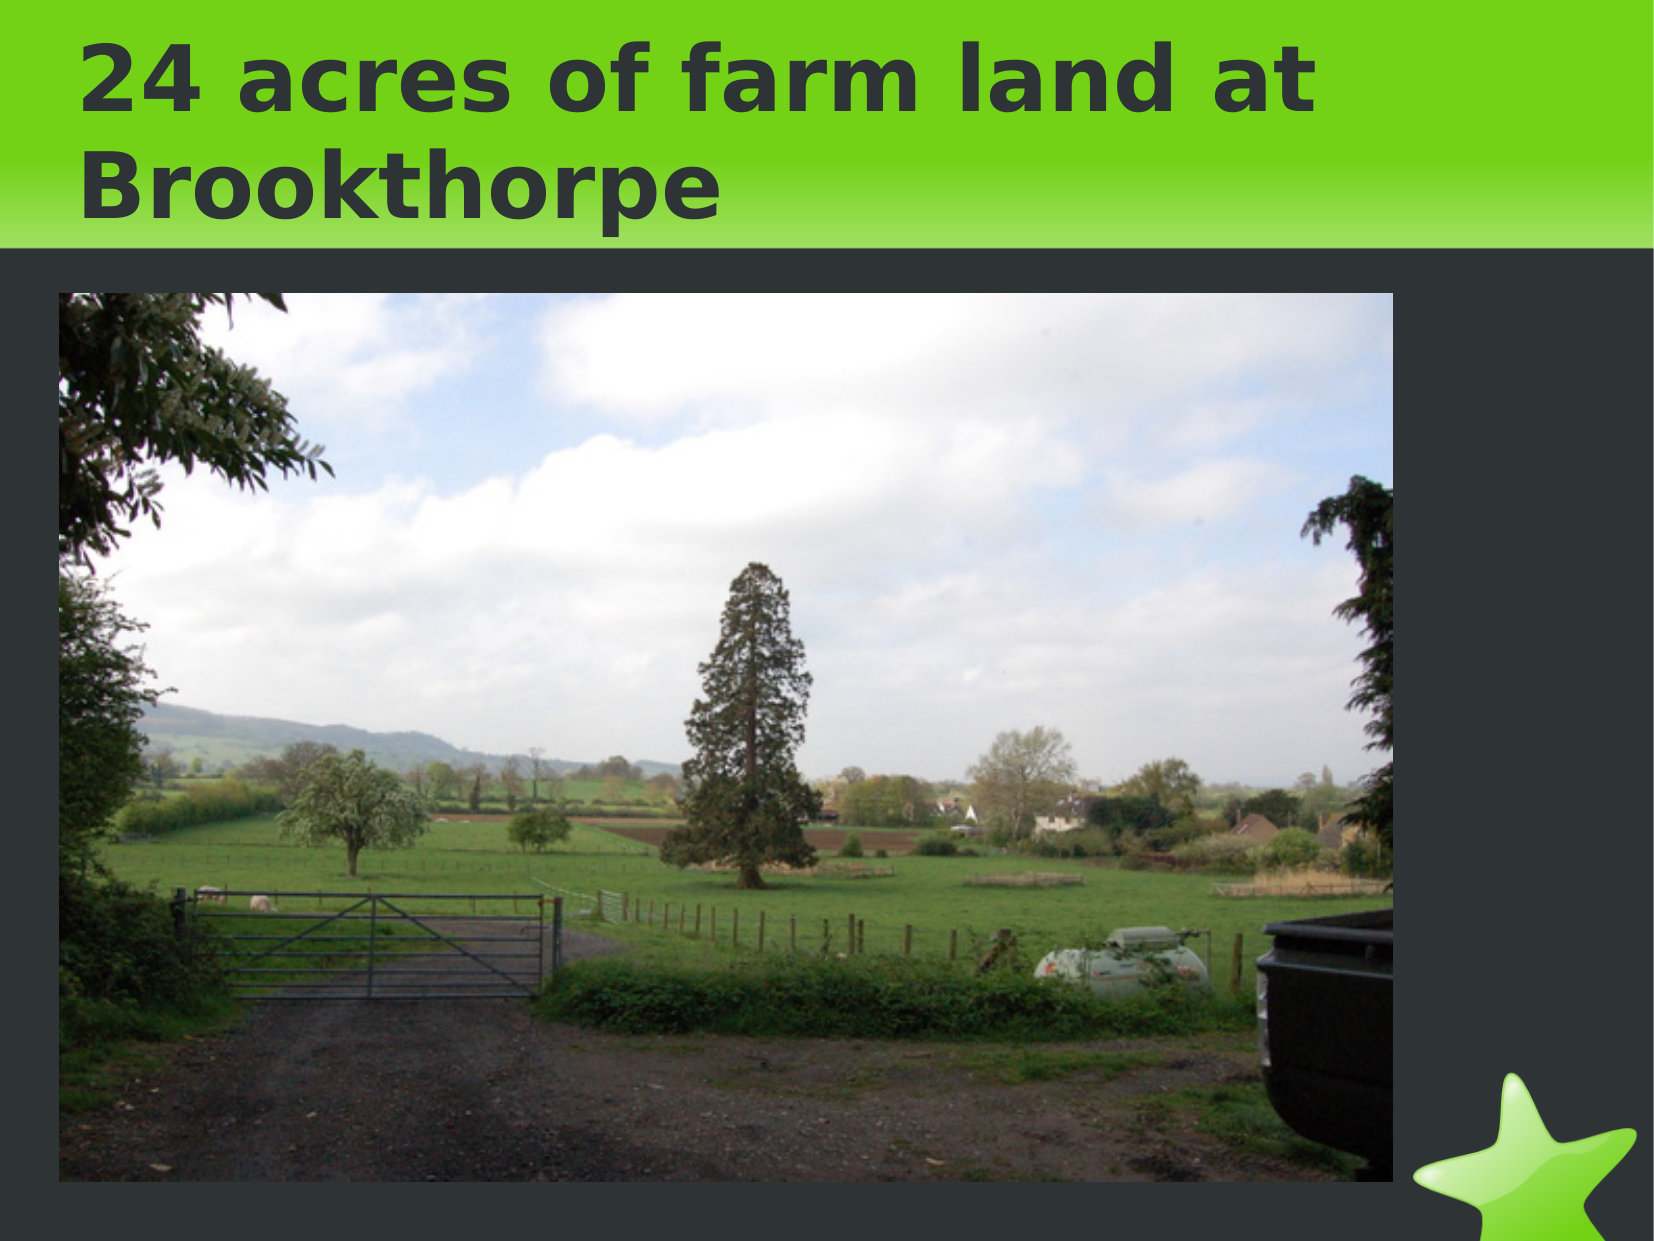

# 24 acres of farm land at Brookthorpe